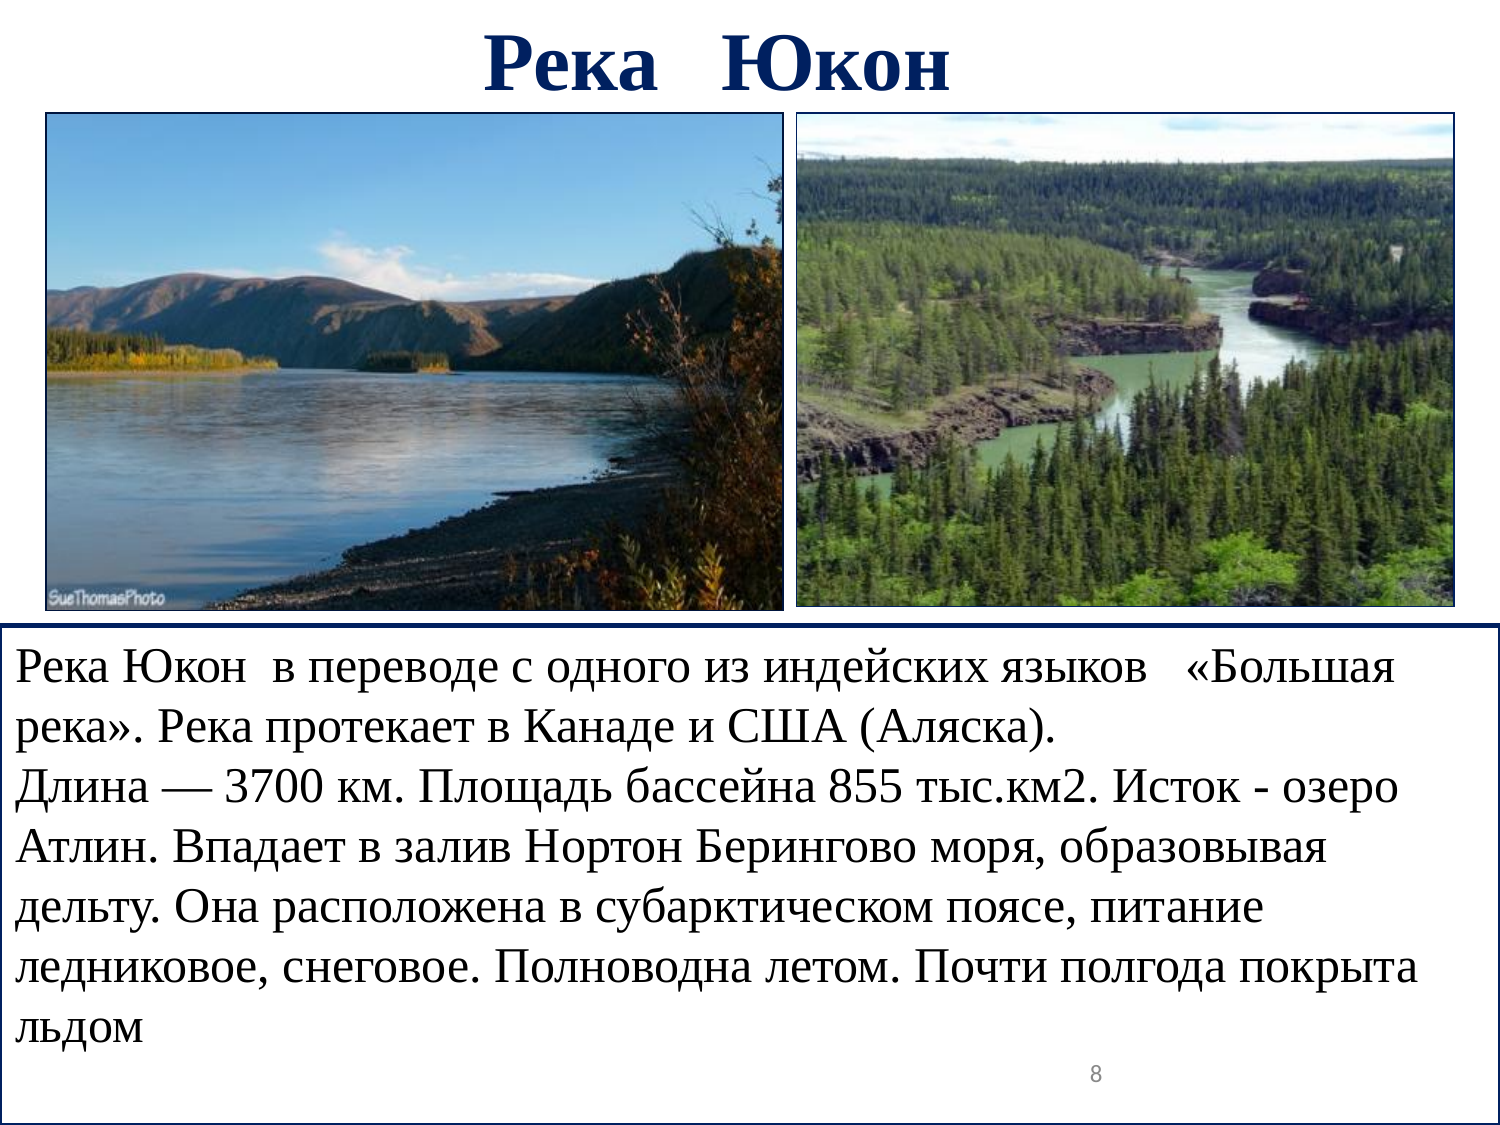

Река Юкон
Река Юкон в переводе с одного из индейских языков «Большая река». Река протекает в Канаде и США (Аляска).
Длина — 3700 км. Площадь бассейна 855 тыс.км2. Исток - озеро Атлин. Впадает в залив Нортон Берингово моря, образовывая дельту. Она расположена в субарктическом поясе, питание ледниковое, снеговое. Полноводна летом. Почти полгода покрыта льдом